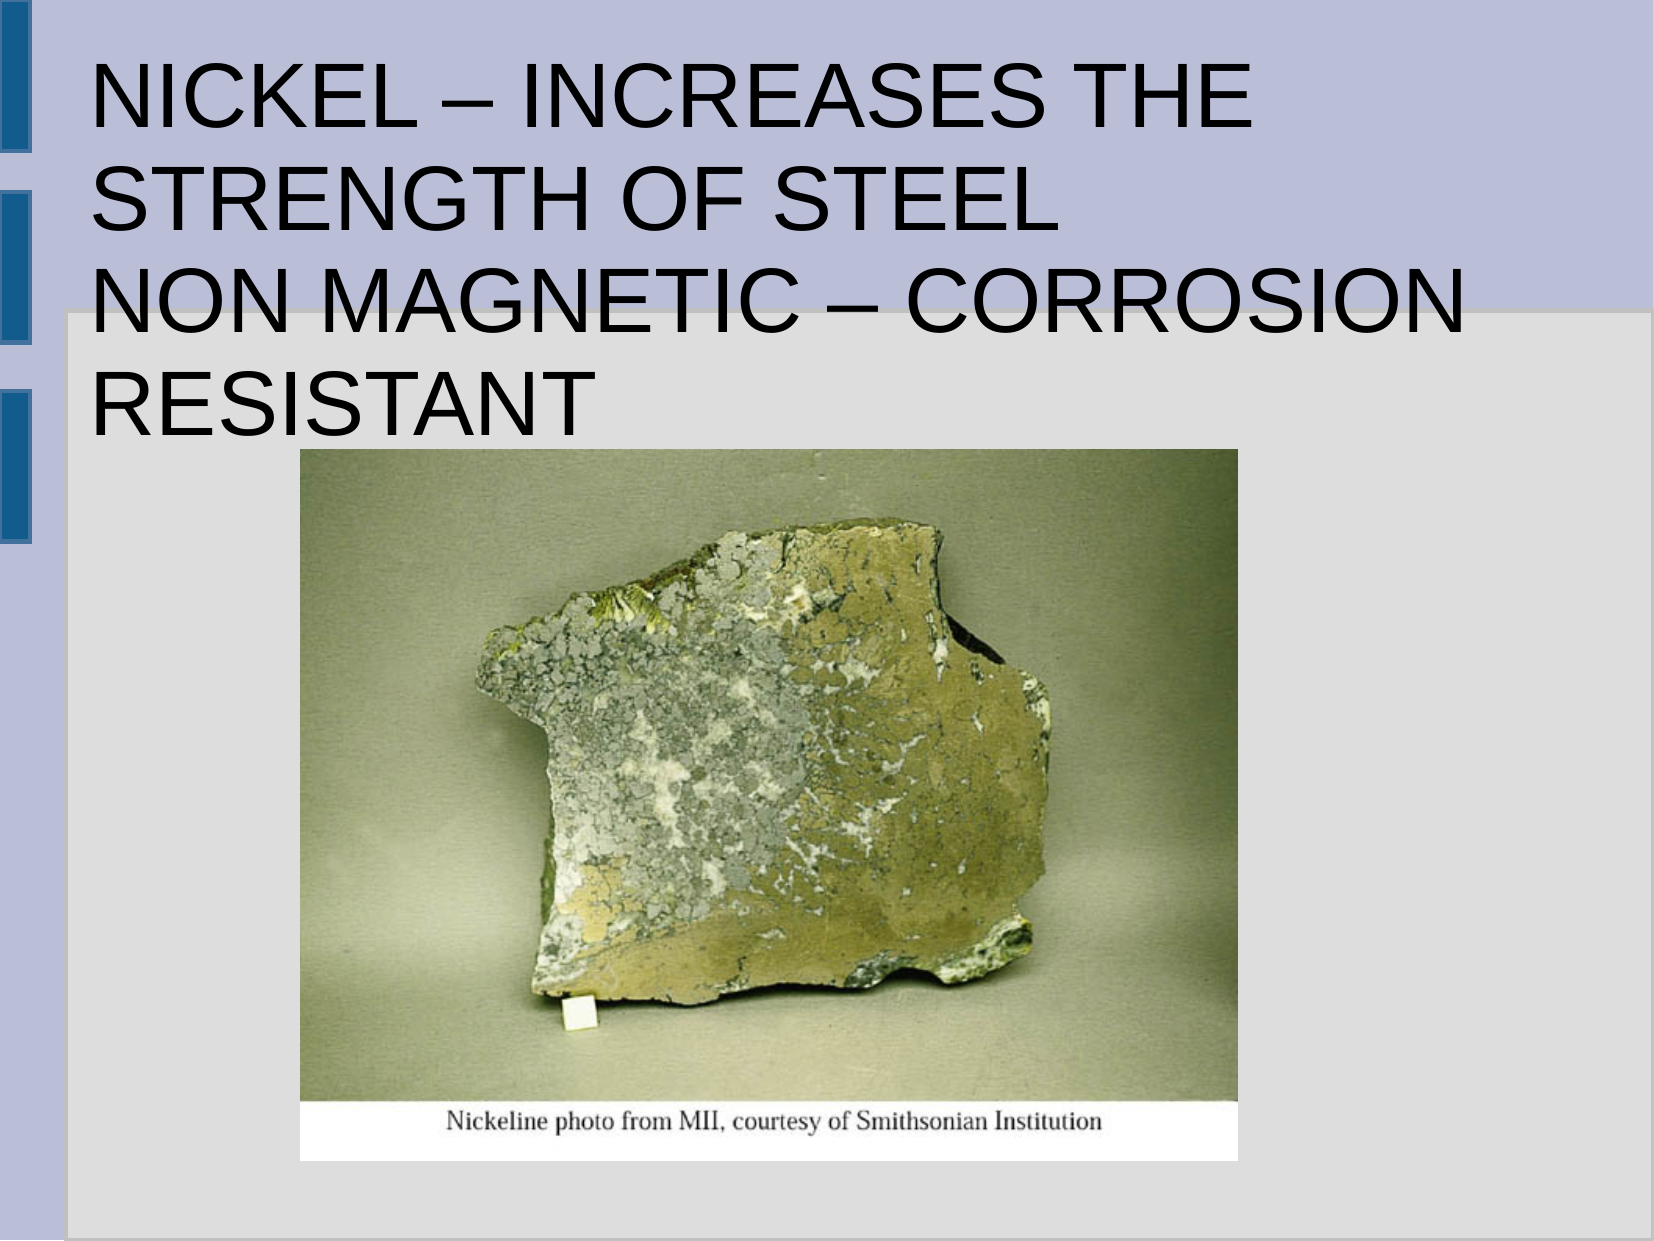

NICKEL – INCREASES THE STRENGTH OF STEEL
NON MAGNETIC – CORROSION RESISTANT